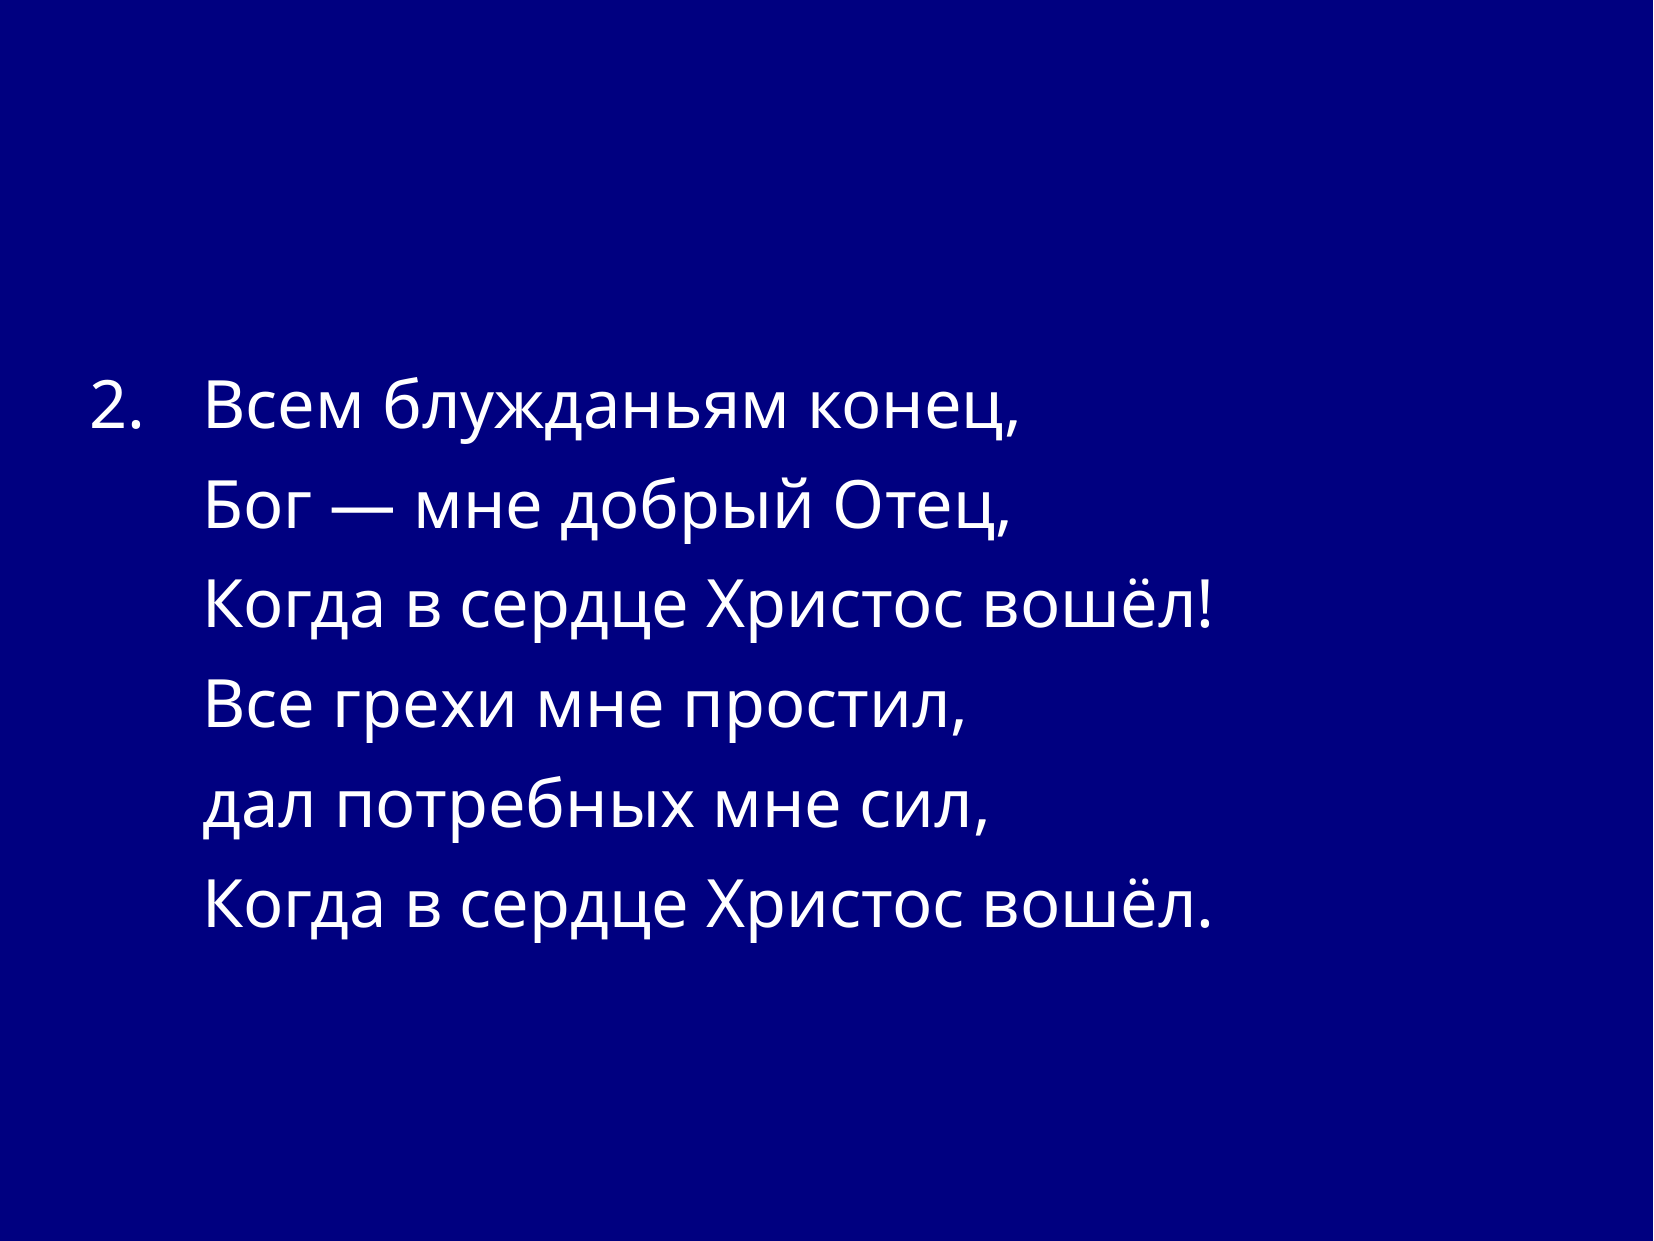

2.	Всем блужданьям конец,
	Бог — мне добрый Отец,
	Когда в сердце Христос вошёл!
	Все грехи мне простил,
	дал потребных мне сил,
	Когда в сердце Христос вошёл.